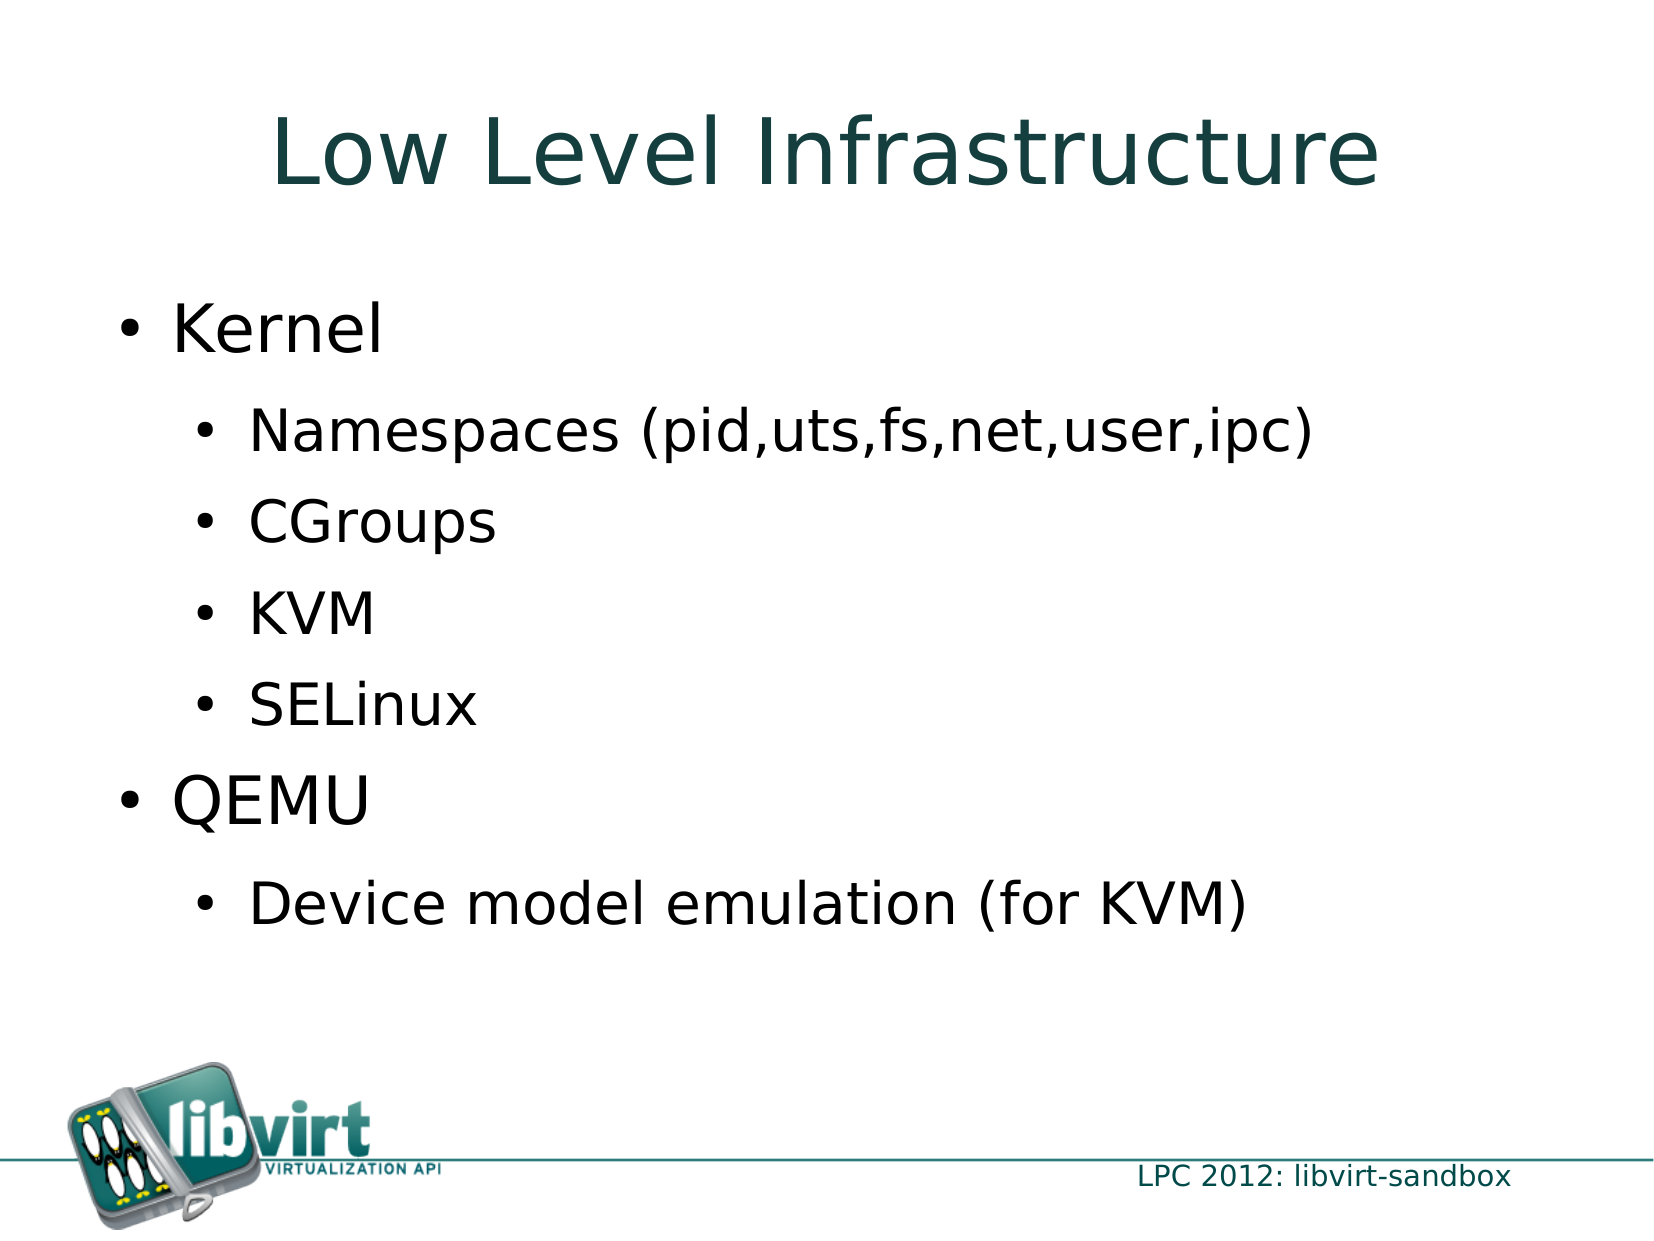

# Low Level Infrastructure
Kernel
Namespaces (pid,uts,fs,net,user,ipc)
CGroups
KVM
SELinux
QEMU
Device model emulation (for KVM)
LPC 2012: libvirt-sandbox